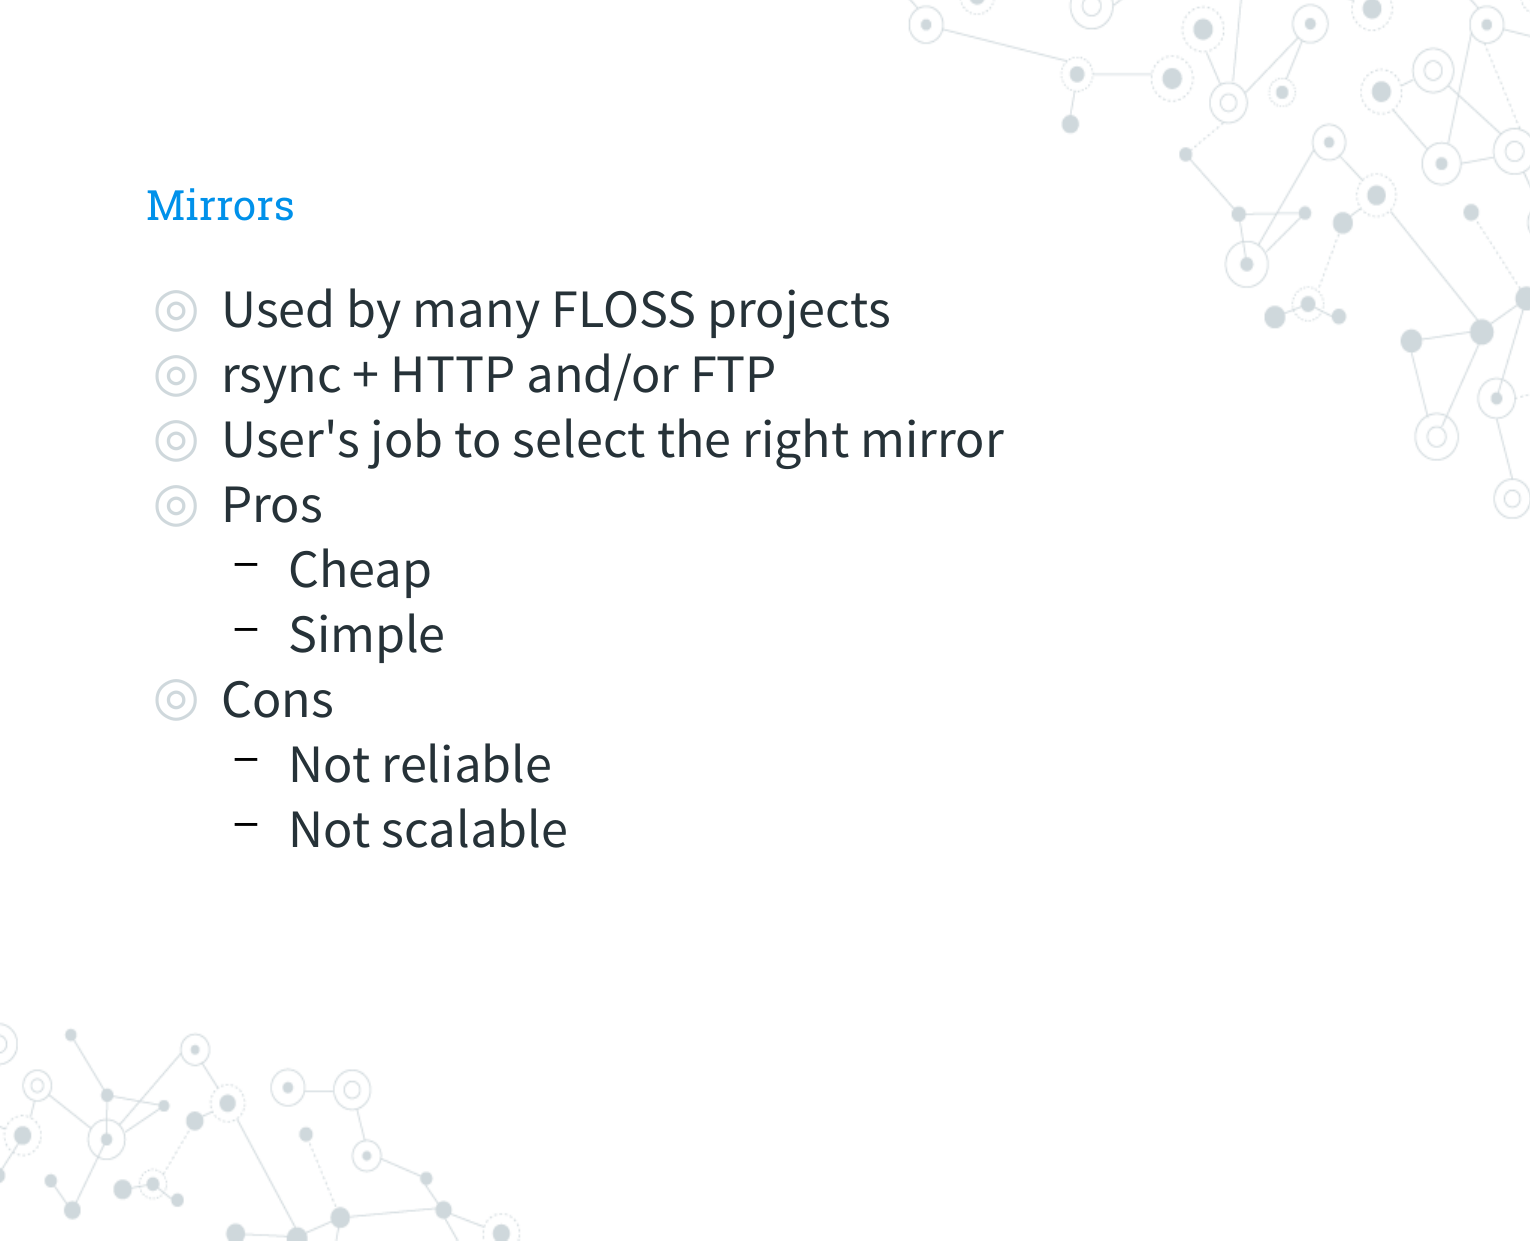

# Mirrors
Used by many FLOSS projects
rsync + HTTP and/or FTP
User's job to select the right mirror
Pros
Cheap
Simple
Cons
Not reliable
Not scalable